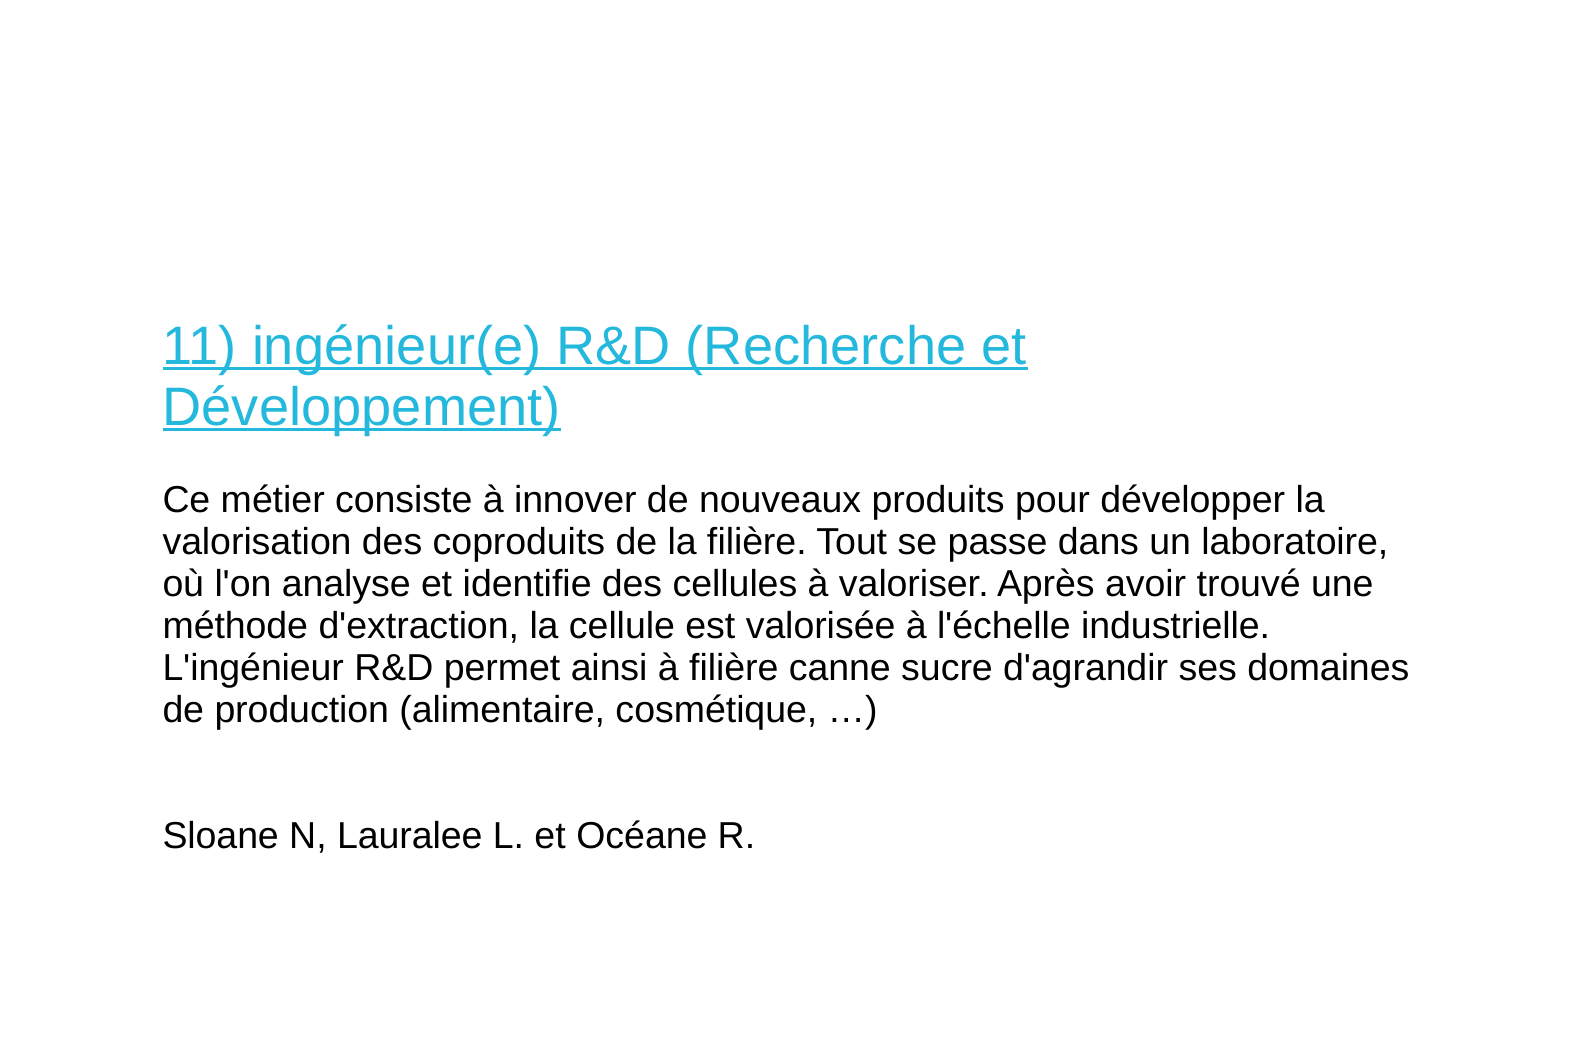

11) ingénieur(e) R&D (Recherche et Développement)
Ce métier consiste à innover de nouveaux produits pour développer la valorisation des coproduits de la filière. Tout se passe dans un laboratoire, où l'on analyse et identifie des cellules à valoriser. Après avoir trouvé une méthode d'extraction, la cellule est valorisée à l'échelle industrielle. L'ingénieur R&D permet ainsi à filière canne sucre d'agrandir ses domaines de production (alimentaire, cosmétique, …)
Sloane N, Lauralee L. et Océane R.